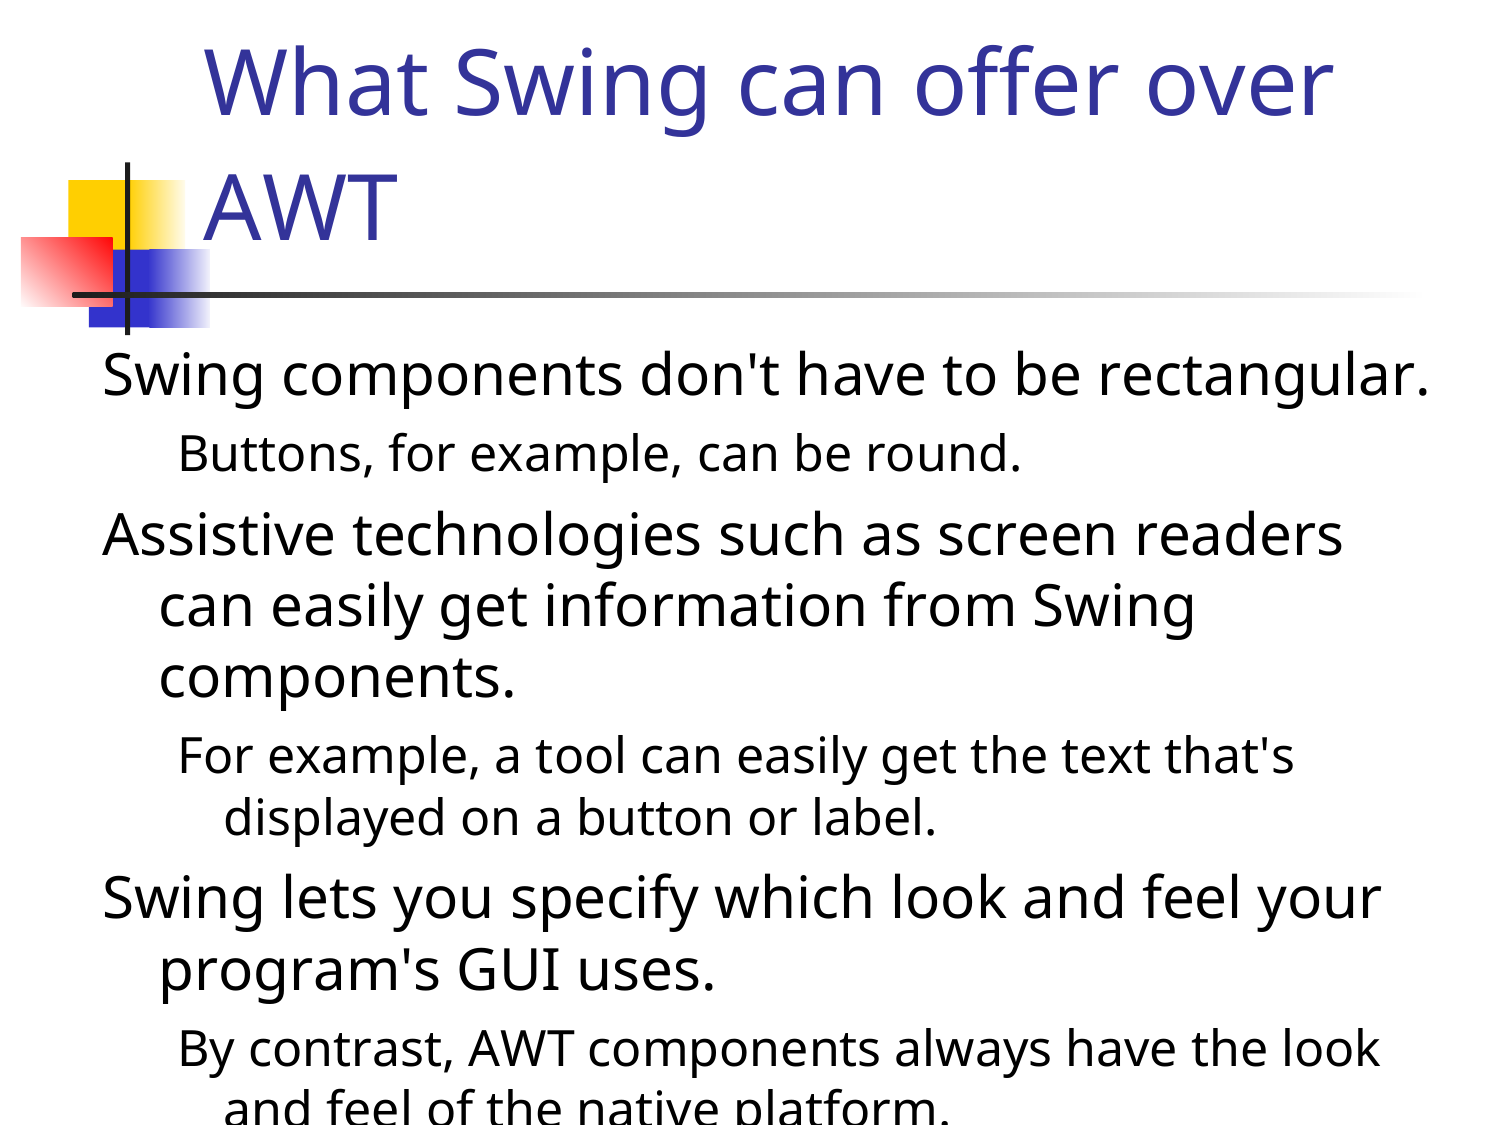

# What Swing can offer over AWT
Swing components don't have to be rectangular.
Buttons, for example, can be round.
Assistive technologies such as screen readers can easily get information from Swing components.
For example, a tool can easily get the text that's displayed on a button or label.
Swing lets you specify which look and feel your program's GUI uses.
By contrast, AWT components always have the look and feel of the native platform.